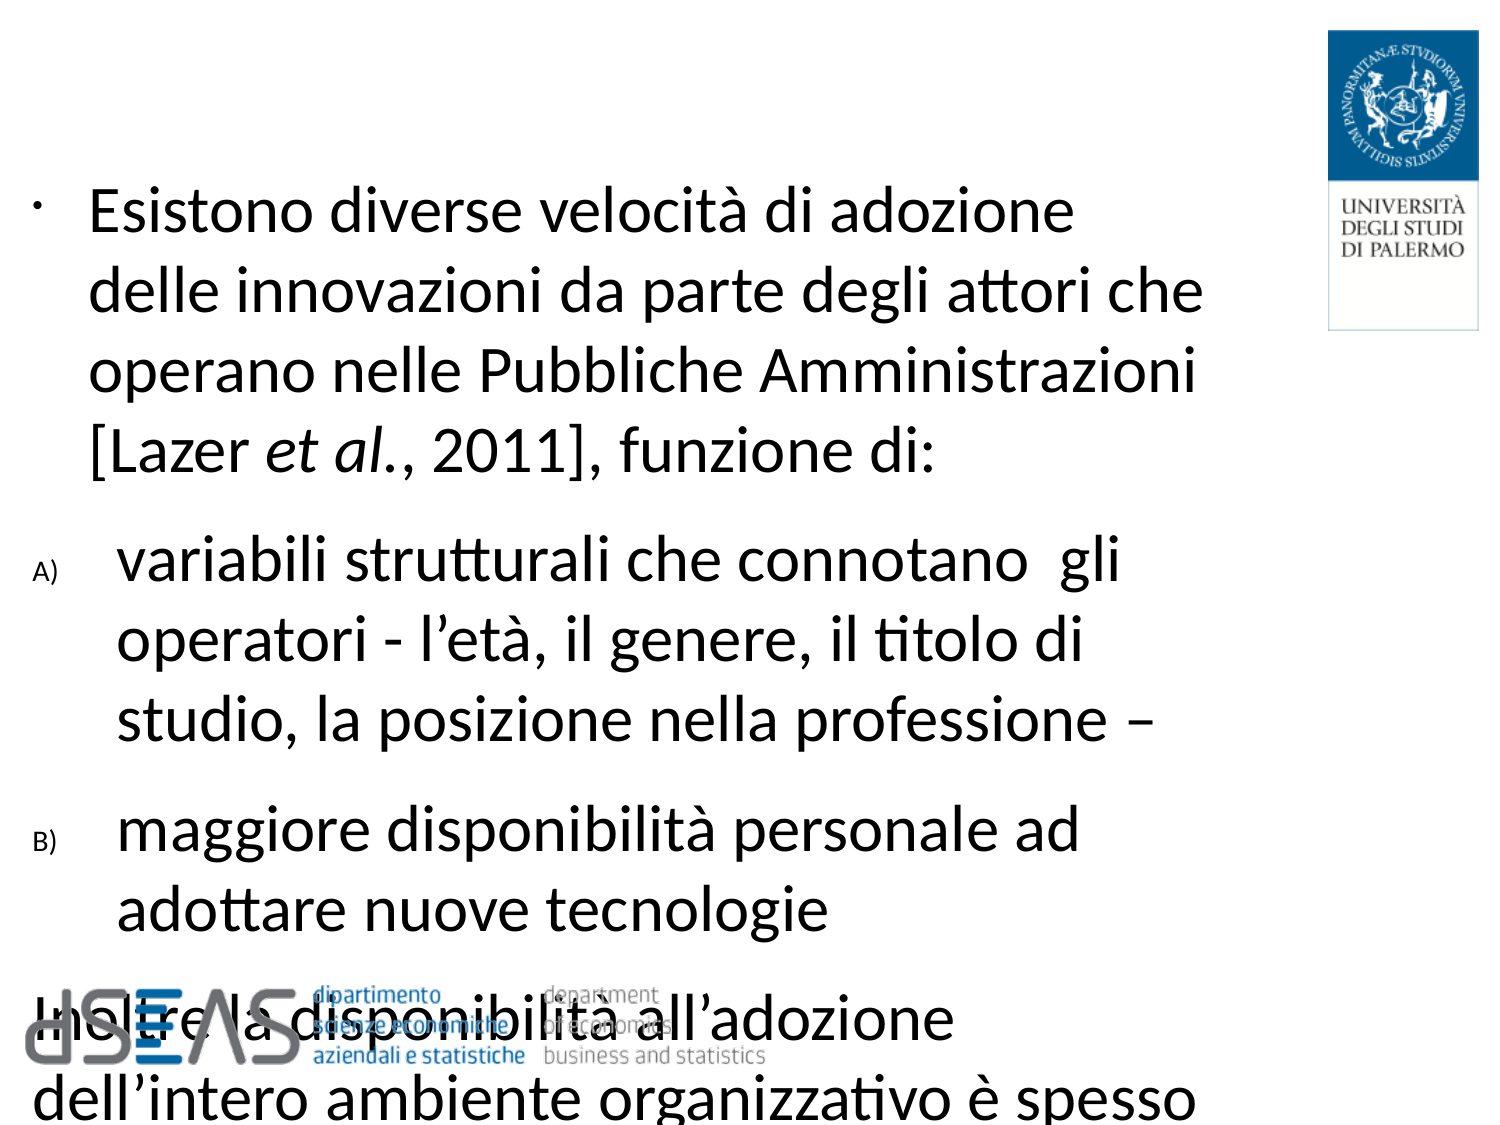

# Esistono diverse velocità di adozione delle innovazioni da parte degli attori che operano nelle Pubbliche Amministrazioni [Lazer et al., 2011], funzione di:
variabili strutturali che connotano gli operatori - l’età, il genere, il titolo di studio, la posizione nella professione –
maggiore disponibilità personale ad adottare nuove tecnologie
Inoltre la disponibilità all’adozione dell’intero ambiente organizzativo è spesso funzione di
vincoli regolativi - l’obbligo direttivo, ad esempio;
vincoli di funzionamento, determinati dall’impossibilità del mancato utilizzo, pena l’interruzione di una fase del processo produttivo;
vincoli di “efficienza comparata” - il mancato utilizzo riduce l’efficienza organizzativa al punto da determinare un aumento dei costi di gestione oltre che la riduzione dell’efficienza stessa;
vincoli culturali - l’organizzazione opera in un ambiente nel quale l’adozione di innovazioni costituisce un tratto “identitario” che caratterizza quella stessa organizzazione;